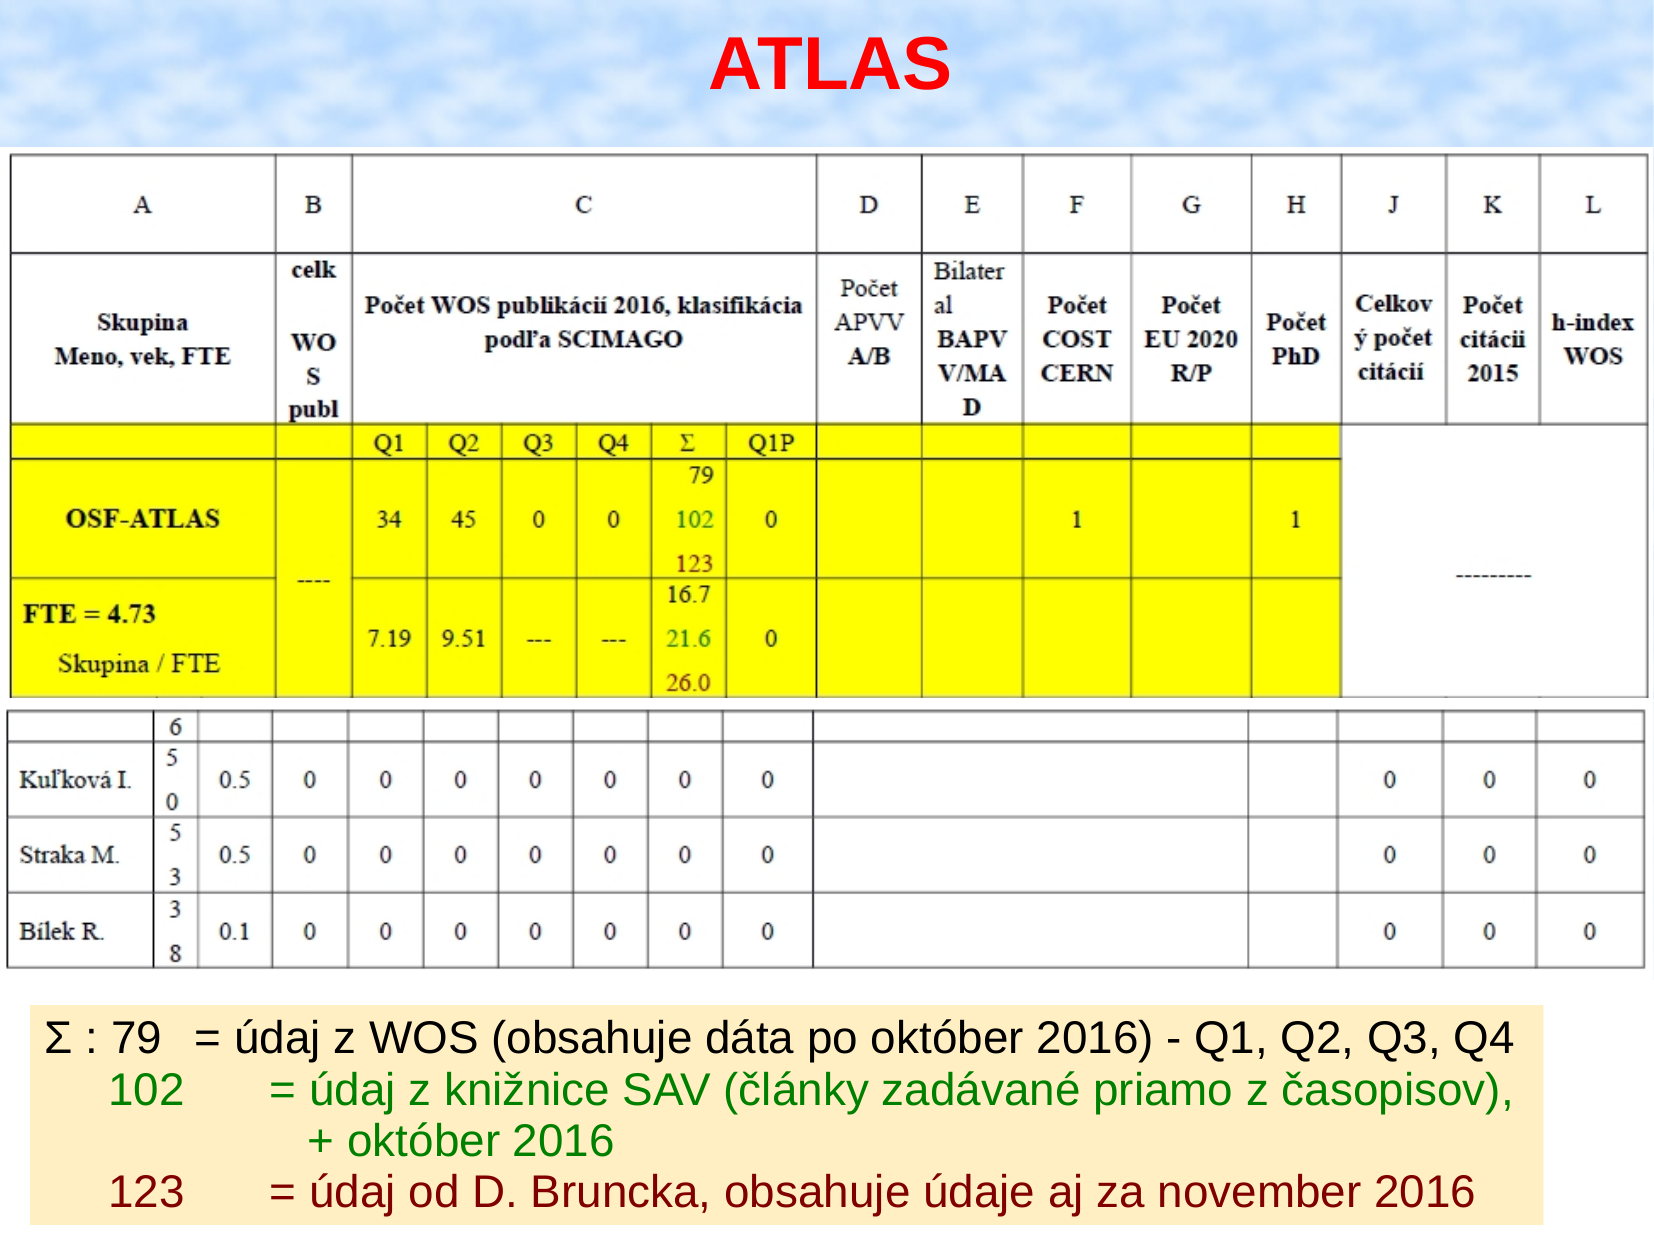

# ATLAS
Σ : 79 	= údaj z WOS (obsahuje dáta po október 2016) - Q1, Q2, Q3, Q4
 102 	= údaj z knižnice SAV (články zadávané priamo z časopisov),
			 + október 2016
 123 	= údaj od D. Bruncka, obsahuje údaje aj za november 2016